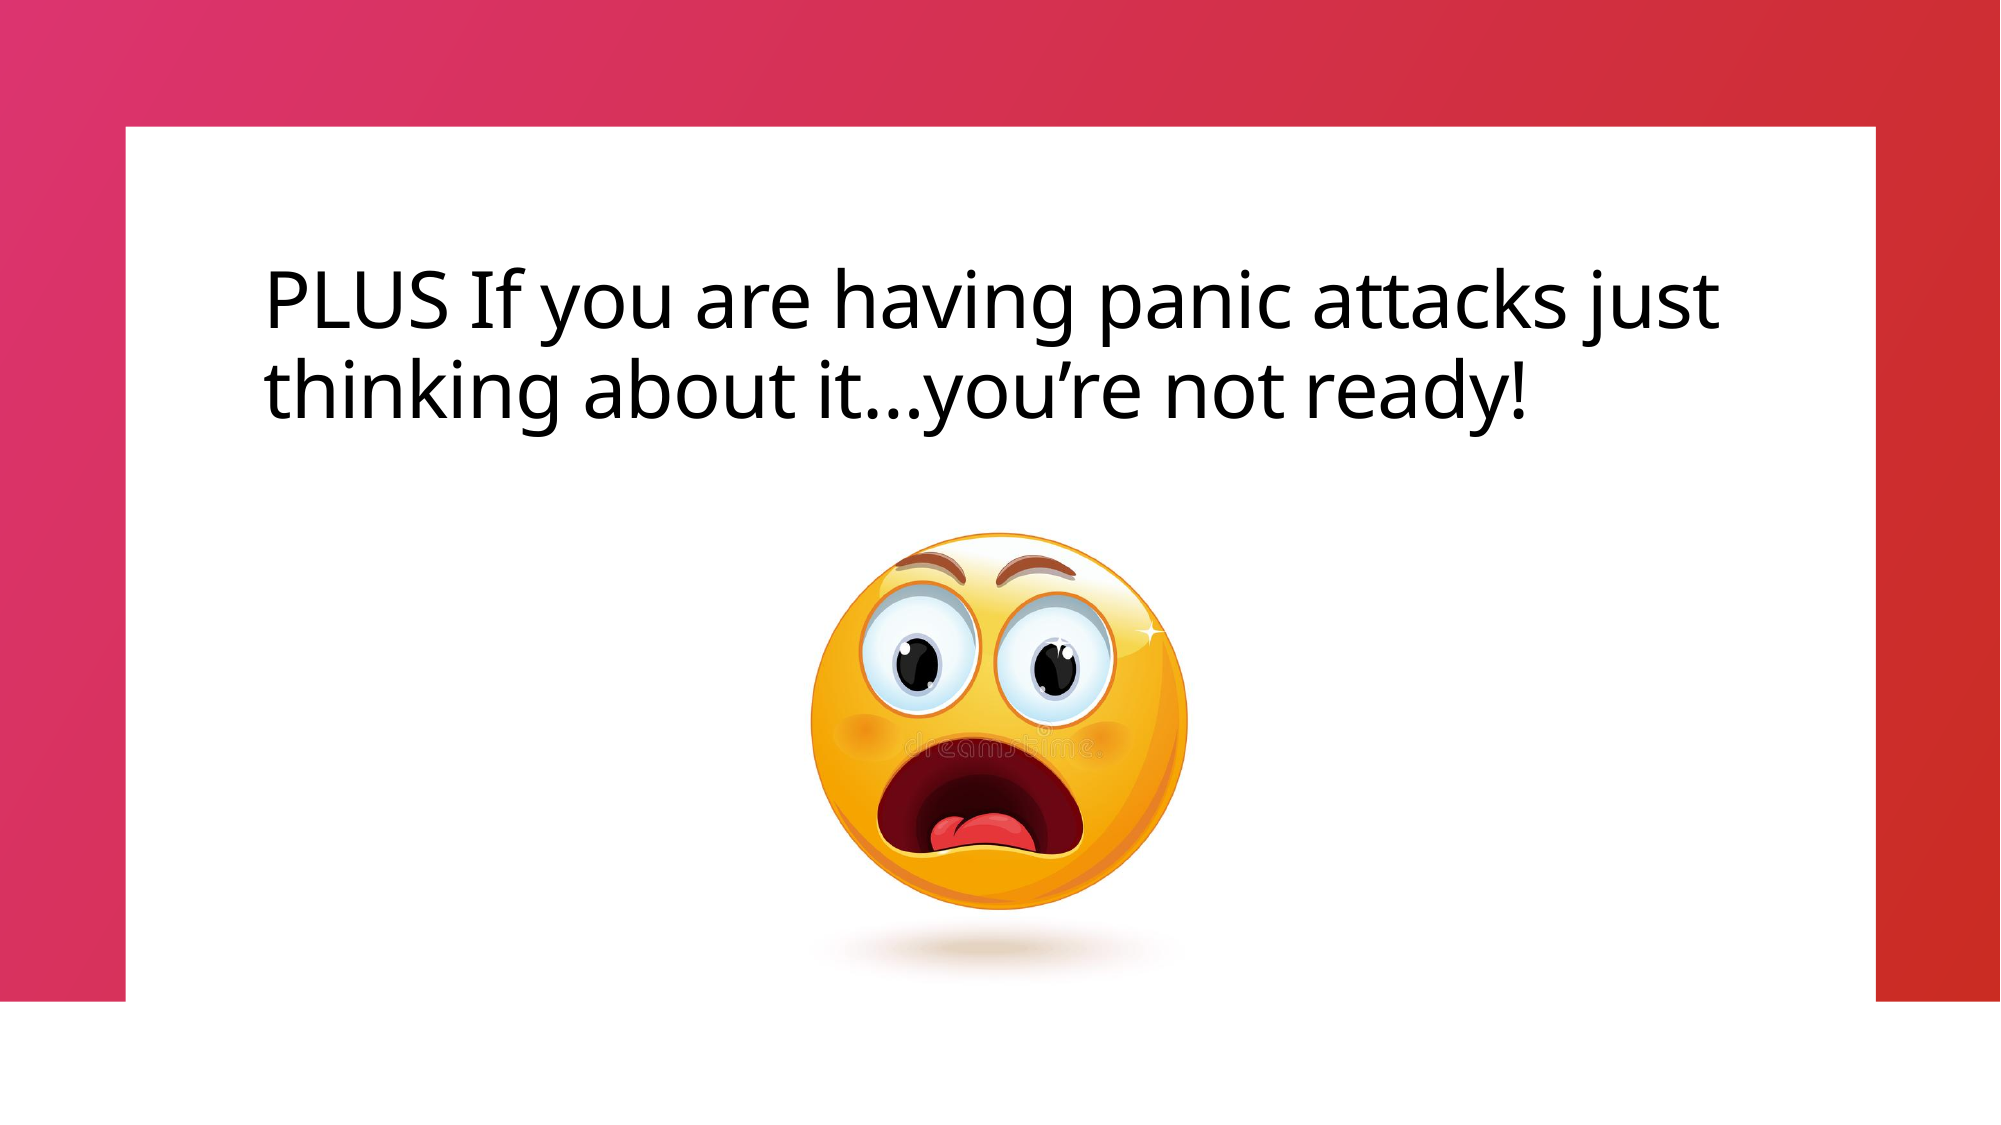

# PLUS If you are having panic attacks just thinking about it…you’re not ready!